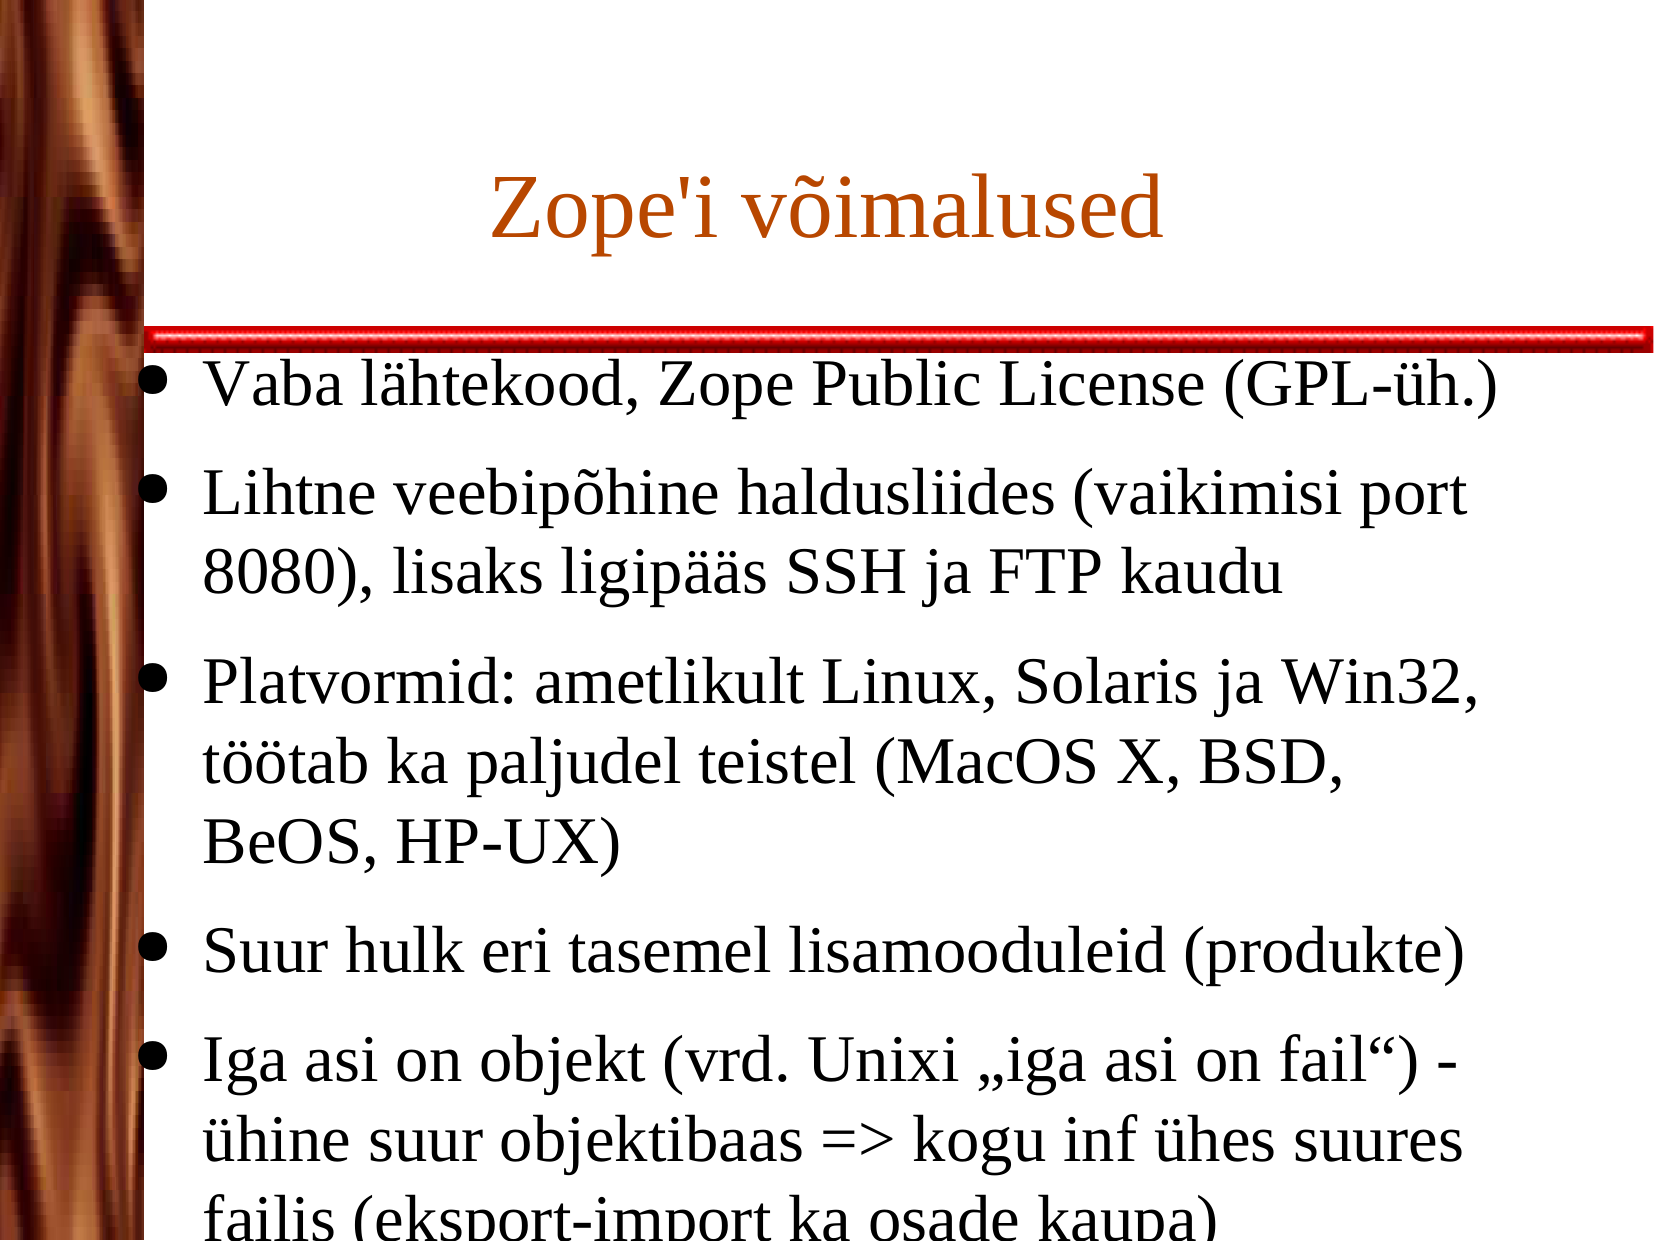

# Zope'i võimalused
Vaba lähtekood, Zope Public License (GPL-üh.)
Lihtne veebipõhine haldusliides (vaikimisi port 8080), lisaks ligipääs SSH ja FTP kaudu
Platvormid: ametlikult Linux, Solaris ja Win32, töötab ka paljudel teistel (MacOS X, BSD, BeOS, HP-UX)
Suur hulk eri tasemel lisamooduleid (produkte)
Iga asi on objekt (vrd. Unixi „iga asi on fail“) - ühine suur objektibaas => kogu inf ühes suures failis (eksport-import ka osade kaupa)